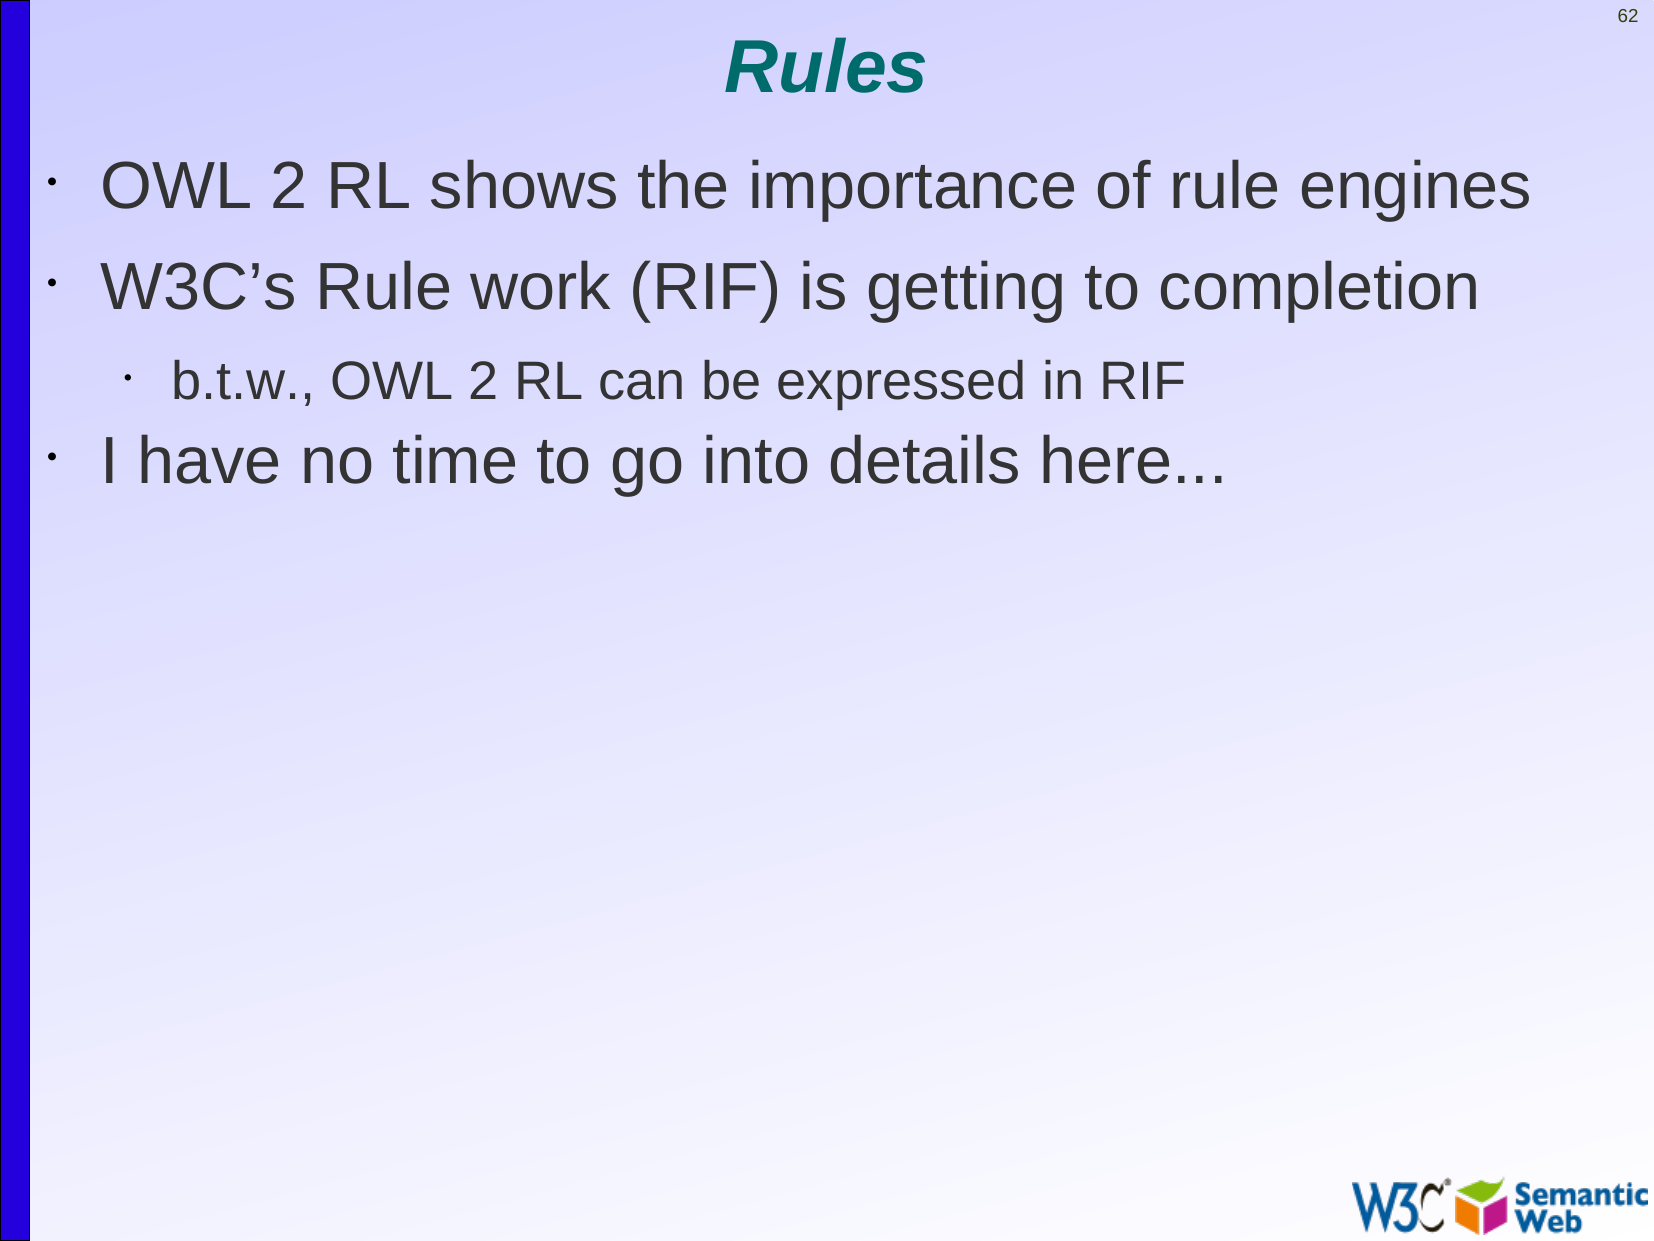

# Rules
OWL 2 RL shows the importance of rule engines
W3C’s Rule work (RIF) is getting to completion
b.t.w., OWL 2 RL can be expressed in RIF
I have no time to go into details here...